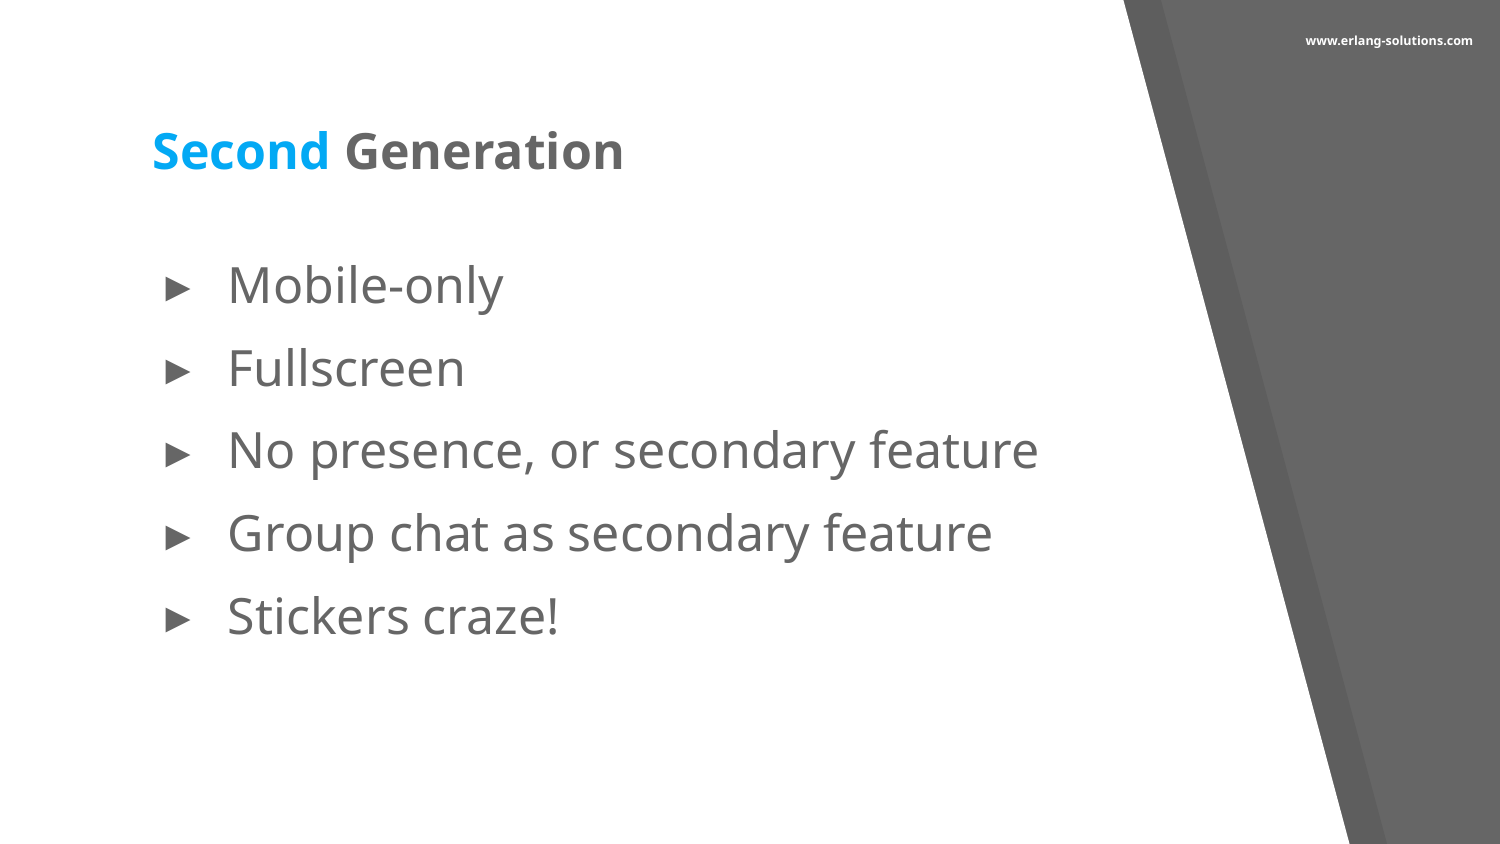

Second Generation
# Mobile-only
Fullscreen
No presence, or secondary feature
Group chat as secondary feature
Stickers craze!